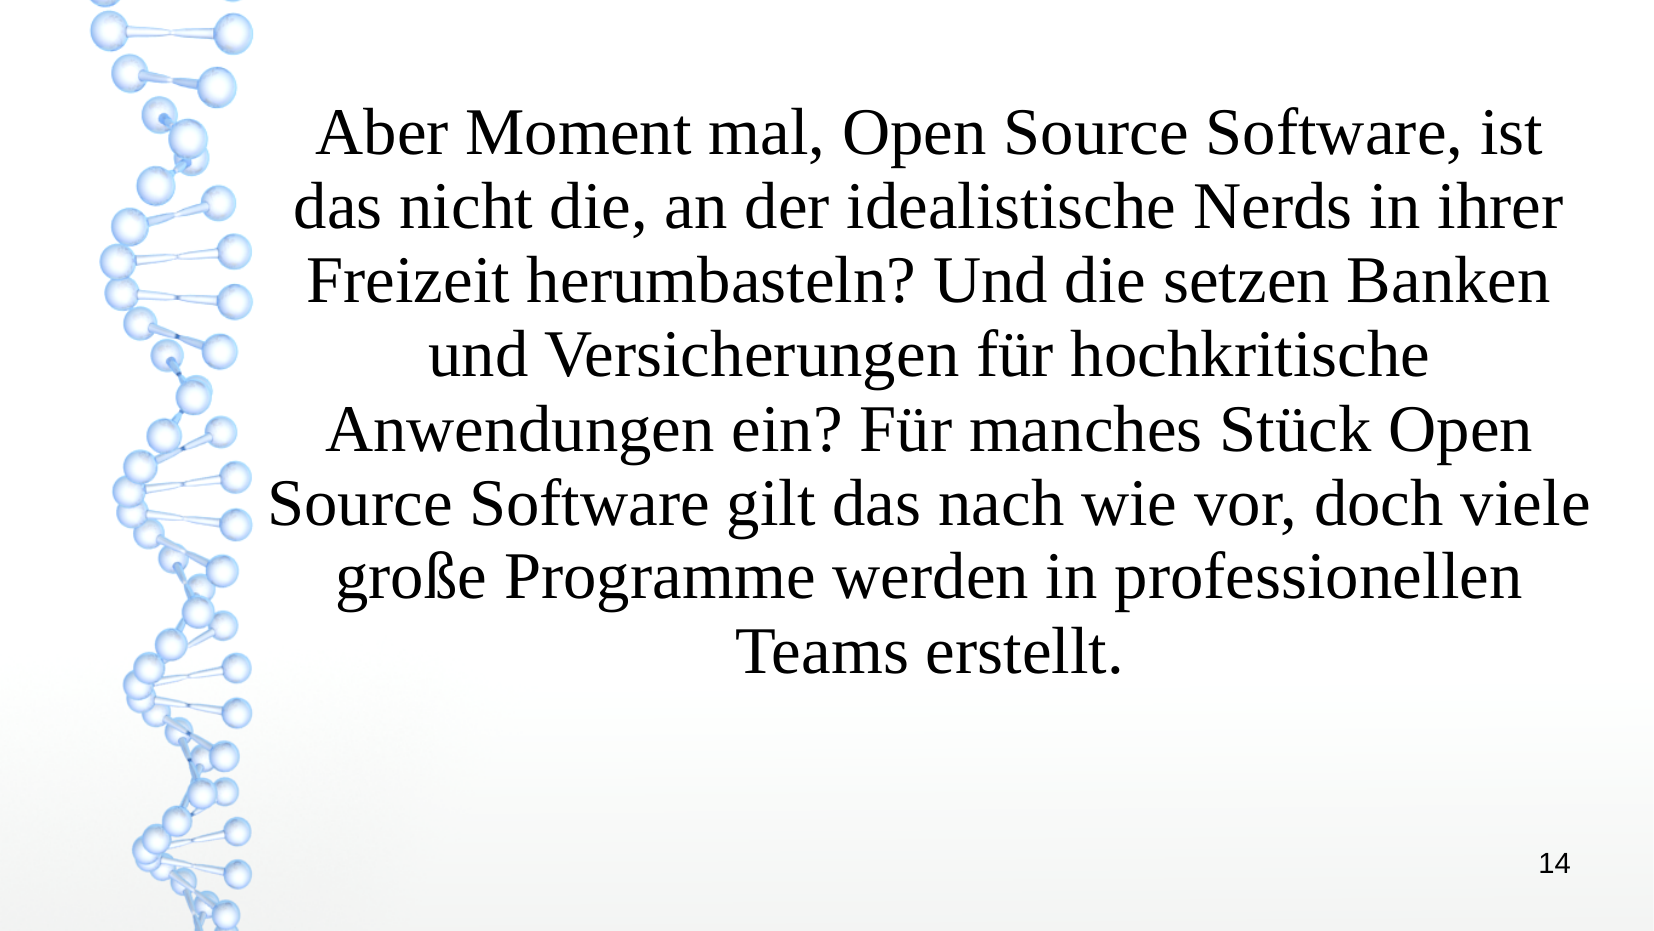

# Aber Moment mal, Open Source Software, ist das nicht die, an der idealistische Nerds in ihrer Freizeit herumbasteln? Und die setzen Banken und Versicherungen für hochkritische Anwendungen ein? Für manches Stück Open Source Software gilt das nach wie vor, doch viele große Programme werden in professionellen Teams erstellt.
14